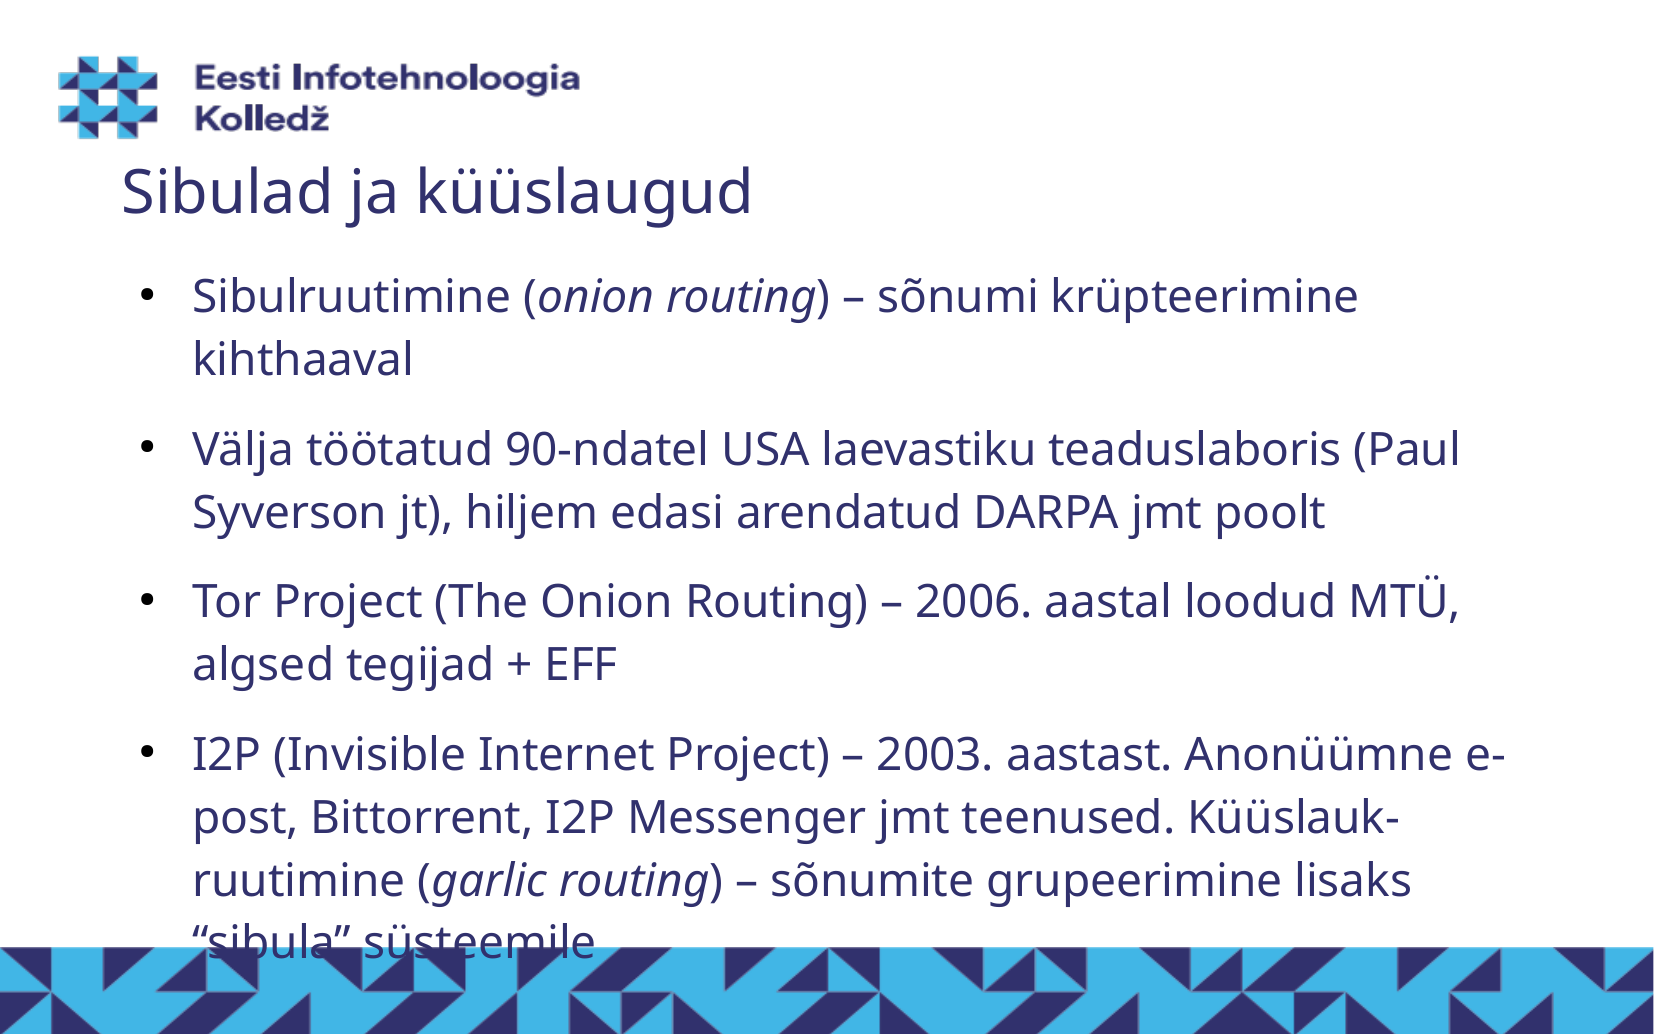

# Sibulad ja küüslaugud
Sibulruutimine (onion routing) – sõnumi krüpteerimine kihthaaval
Välja töötatud 90-ndatel USA laevastiku teaduslaboris (Paul Syverson jt), hiljem edasi arendatud DARPA jmt poolt
Tor Project (The Onion Routing) – 2006. aastal loodud MTÜ, algsed tegijad + EFF
I2P (Invisible Internet Project) – 2003. aastast. Anonüümne e-post, Bittorrent, I2P Messenger jmt teenused. Küüslauk-ruutimine (garlic routing) – sõnumite grupeerimine lisaks “sibula” süsteemile